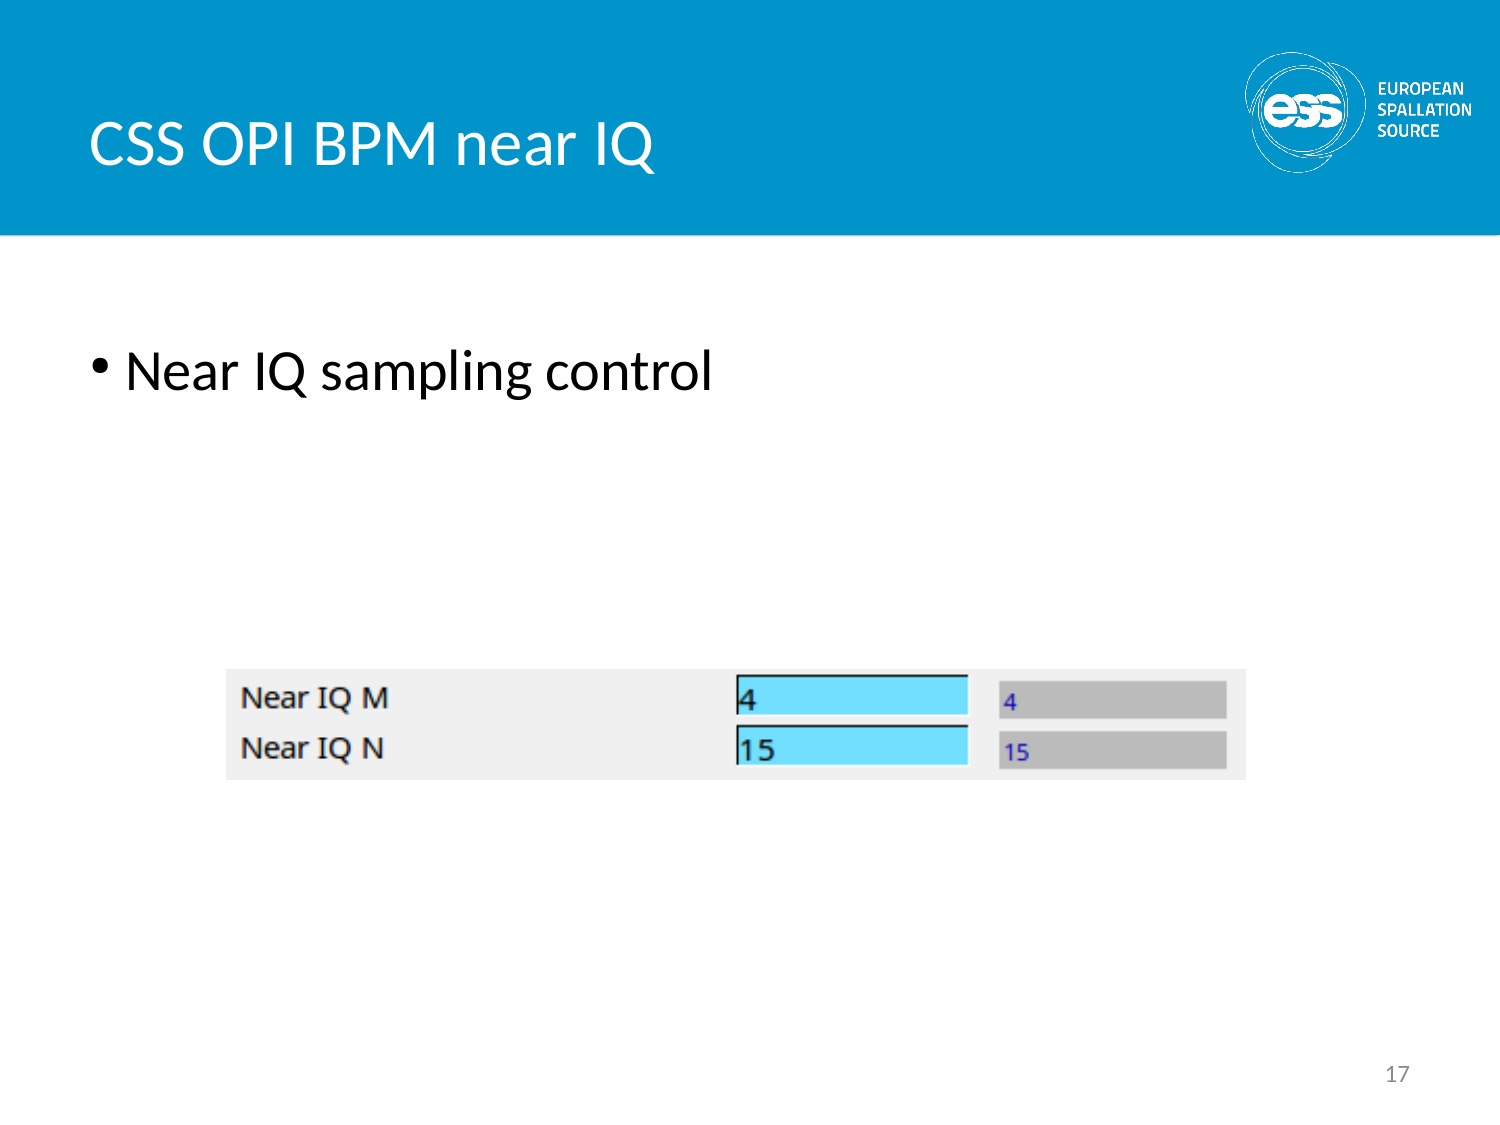

CSS OPI BPM near IQ
Near IQ sampling control